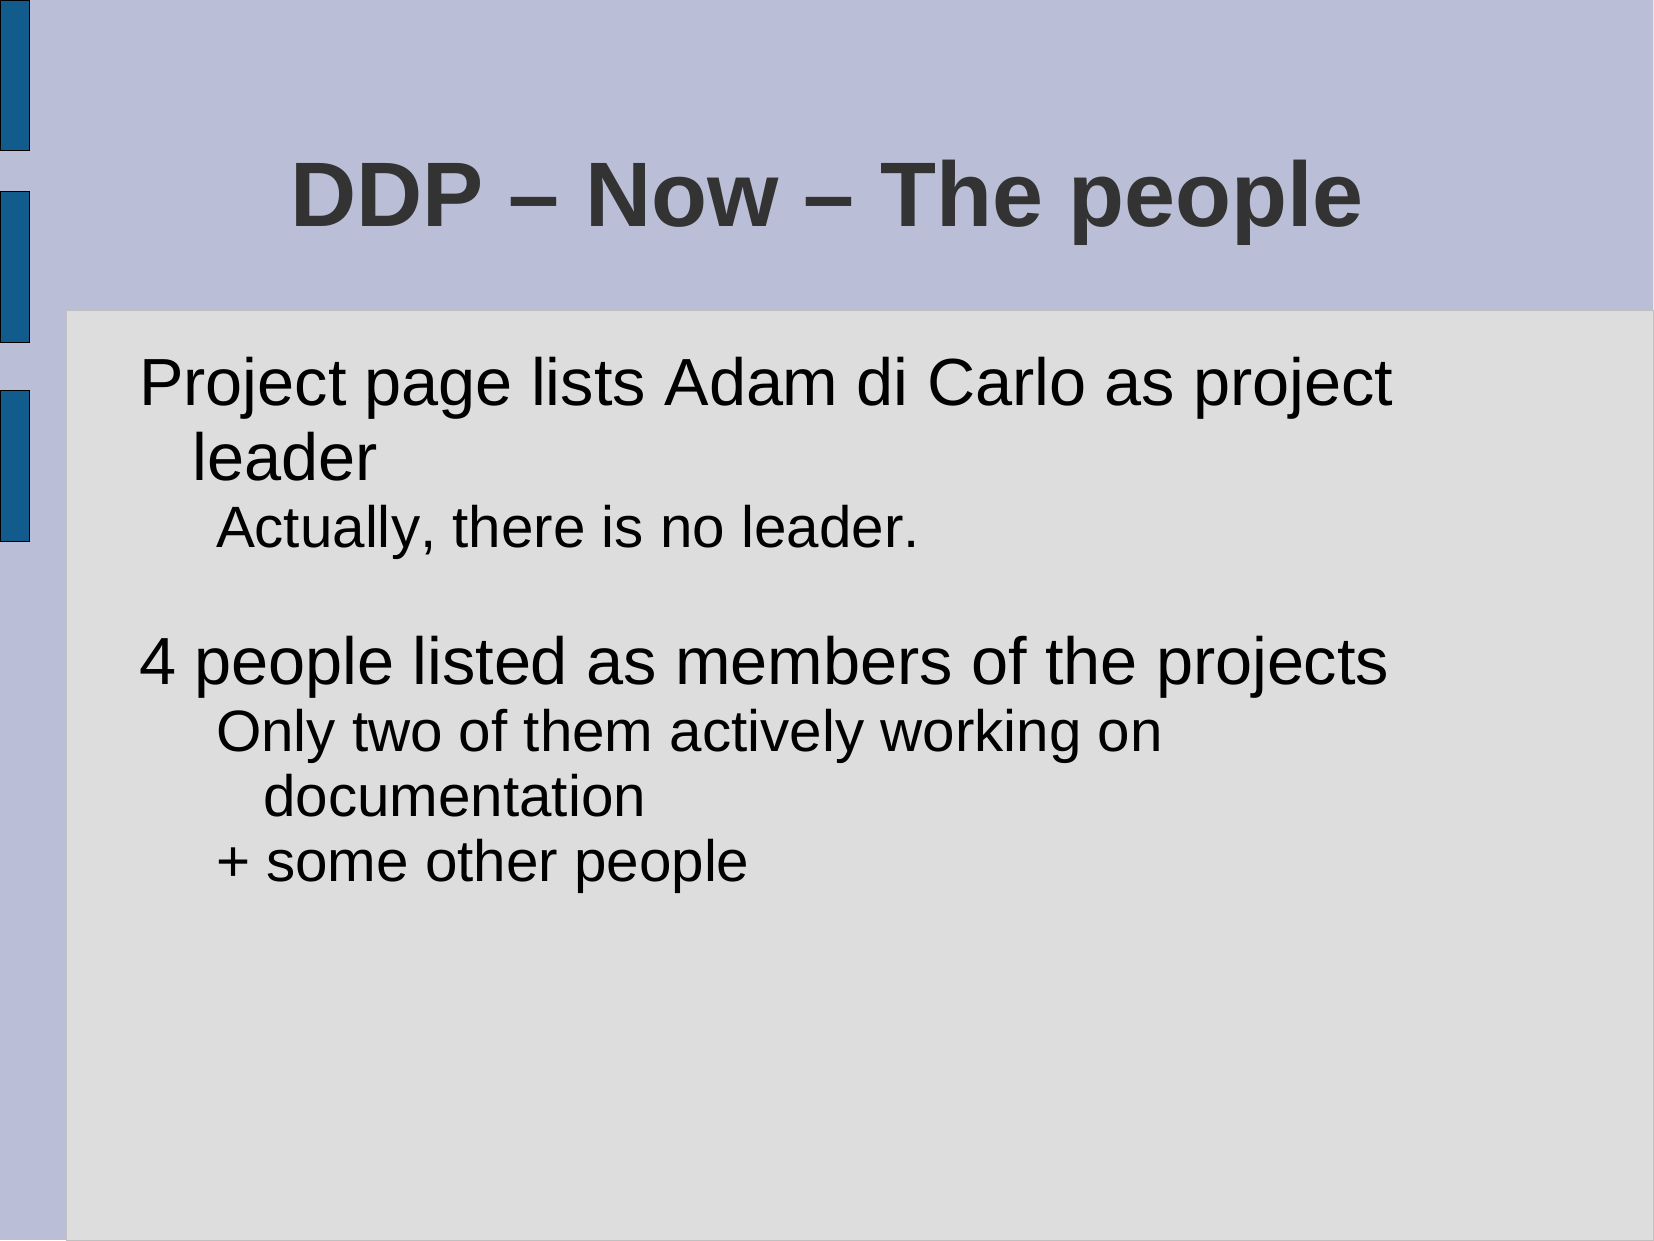

# DDP – Now – The people
Project page lists Adam di Carlo as project leader
Actually, there is no leader.
4 people listed as members of the projects
Only two of them actively working on documentation
+ some other people